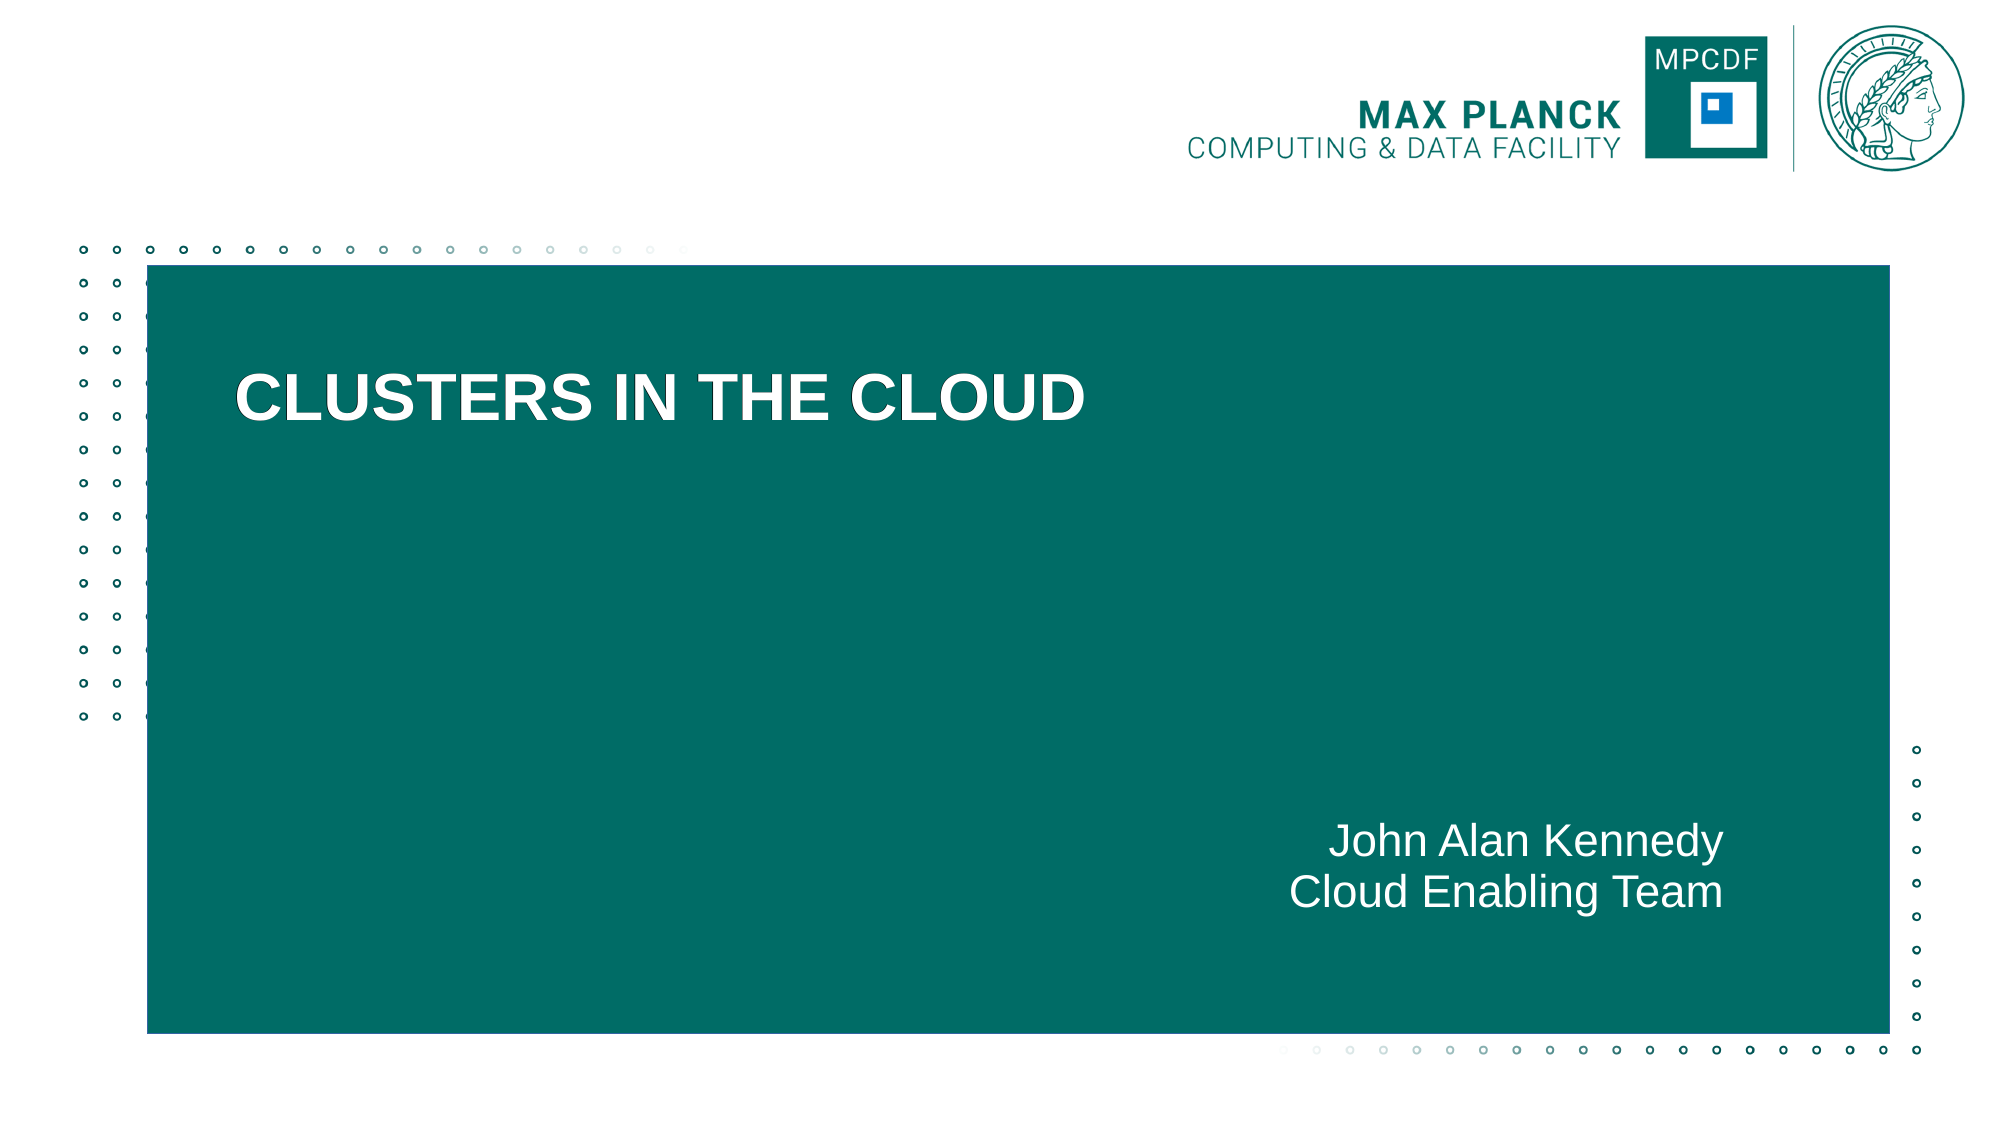

# Clusters in the cloud
								John Alan Kennedy
Cloud Enabling Team